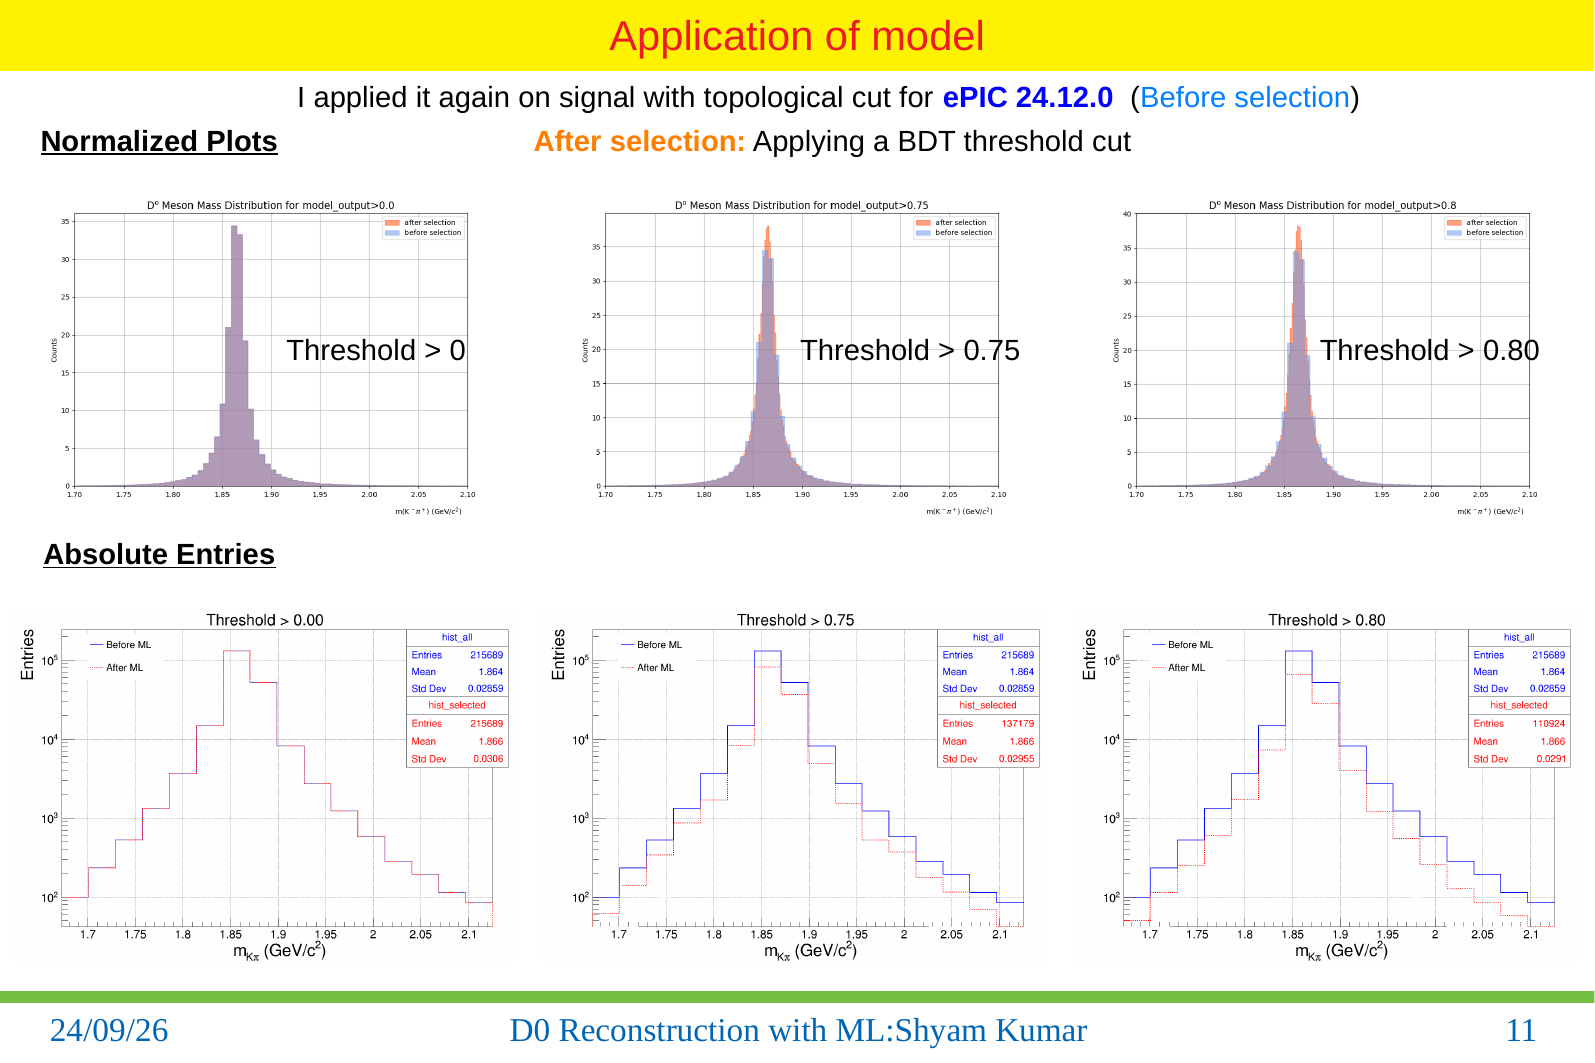

# Application of model
I applied it again on signal with topological cut for ePIC 24.12.0 (Before selection)
After selection: Applying a BDT threshold cut
Normalized Plots
Threshold > 0
Threshold > 0.75
Threshold > 0.80
Absolute Entries
D0 Reconstruction with ML:Shyam Kumar
11